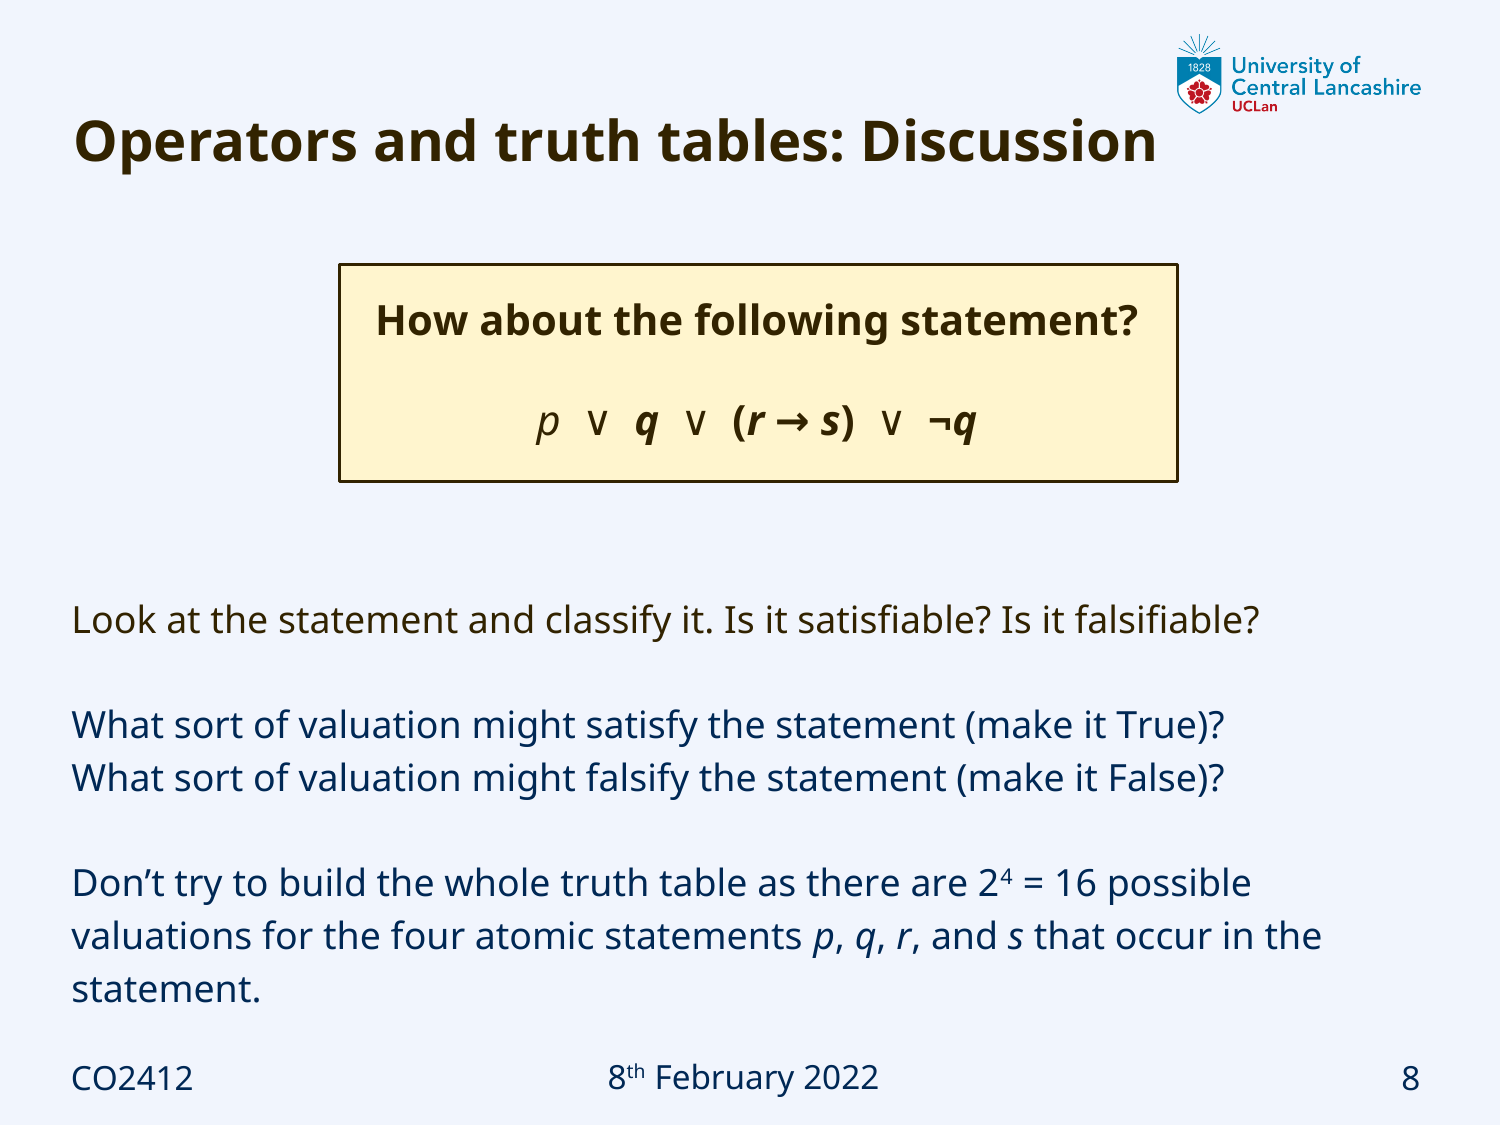

# Operators and truth tables: Discussion
How about the following statement?
p ∨ q ∨ (r → s) ∨ ¬q
Look at the statement and classify it. Is it satisfiable? Is it falsifiable?
What sort of valuation might satisfy the statement (make it True)?
What sort of valuation might falsify the statement (make it False)?
Don’t try to build the whole truth table as there are 24 = 16 possible valuations for the four atomic statements p, q, r, and s that occur in the statement.